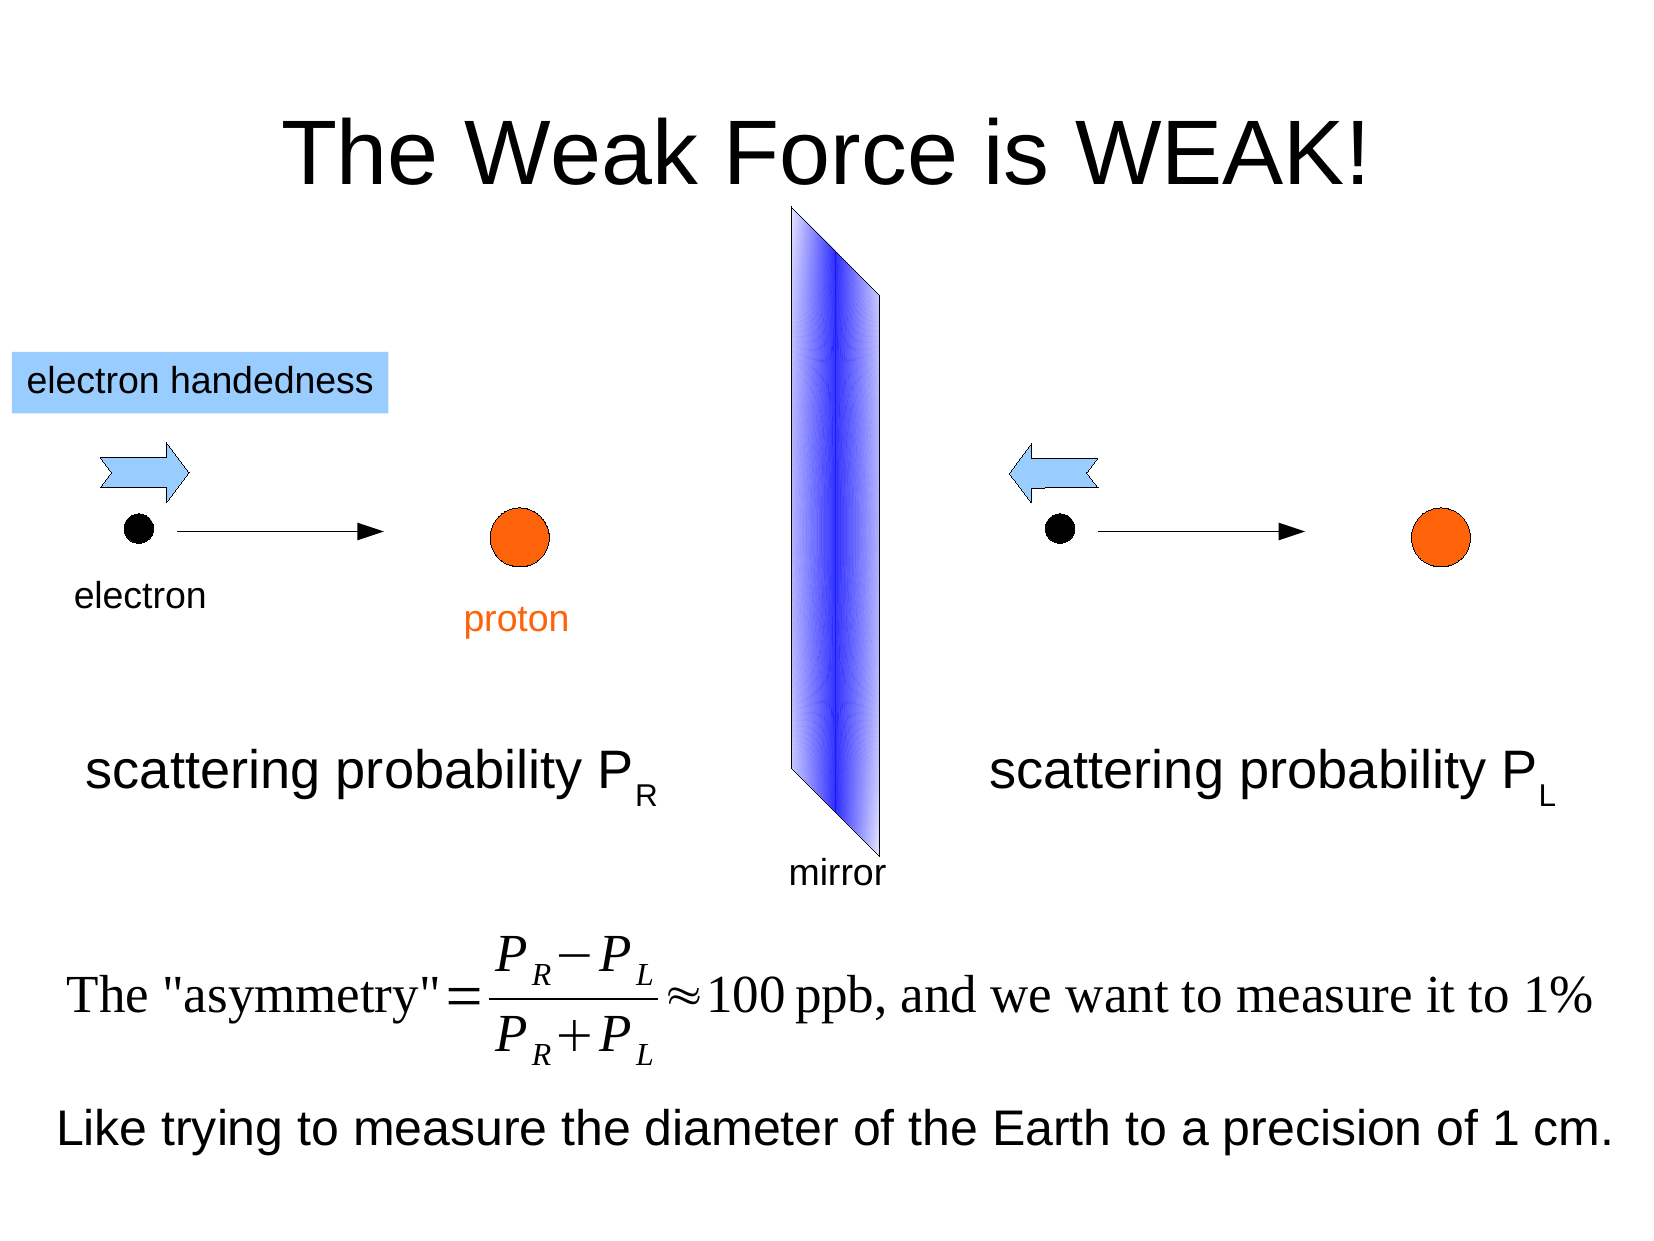

# The Weak Force is WEAK!
electron handedness
electron
proton
scattering probability PR
scattering probability PL
mirror
Like trying to measure the diameter of the Earth to a precision of 1 cm.